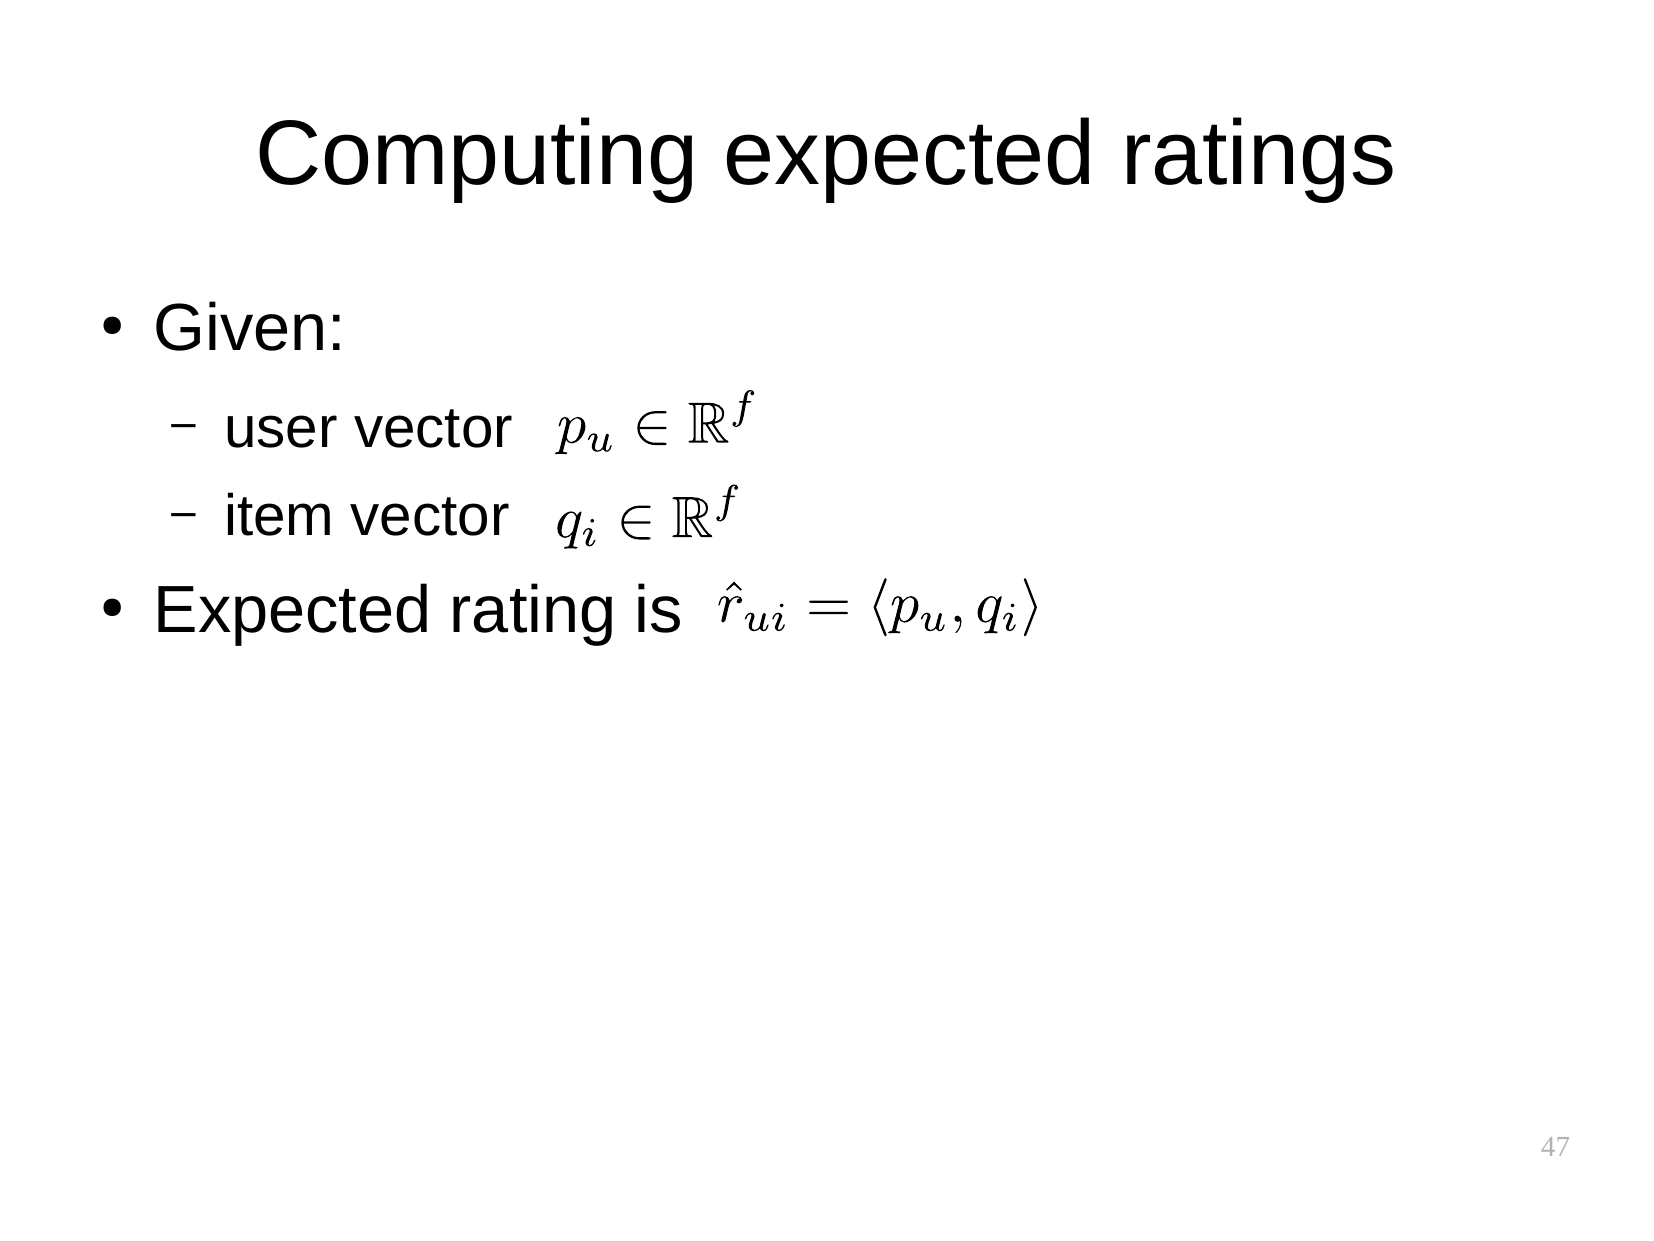

# Computing expected ratings
Given:
user vector
item vector
Expected rating is
47